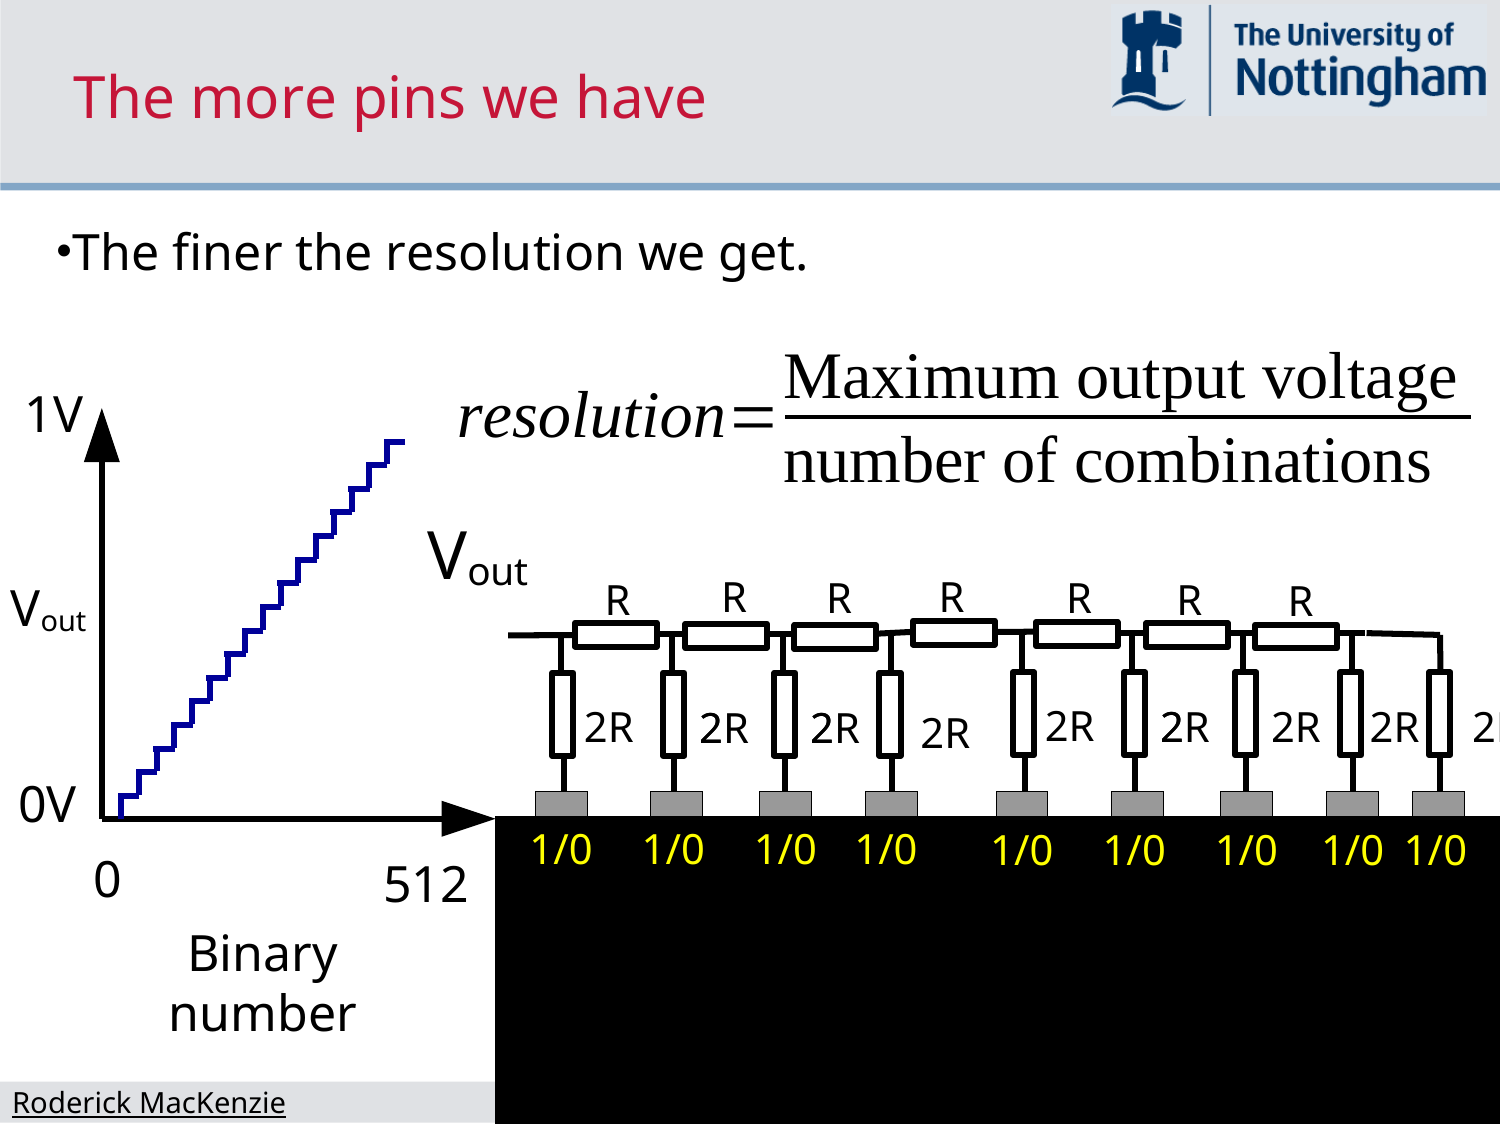

# The more pins we have
The finer the resolution we get.
1V
Vout
R
R
R
R
R
R
R
Vout
2R
2R
2R
2R
2
2R
2R
2
2
2R
2R
2R
0V
1/0
1/0
1/0
1/0
1/0
1/0
1/0
1/0
1/0
0
512
Binary number
Digital circuit/chip